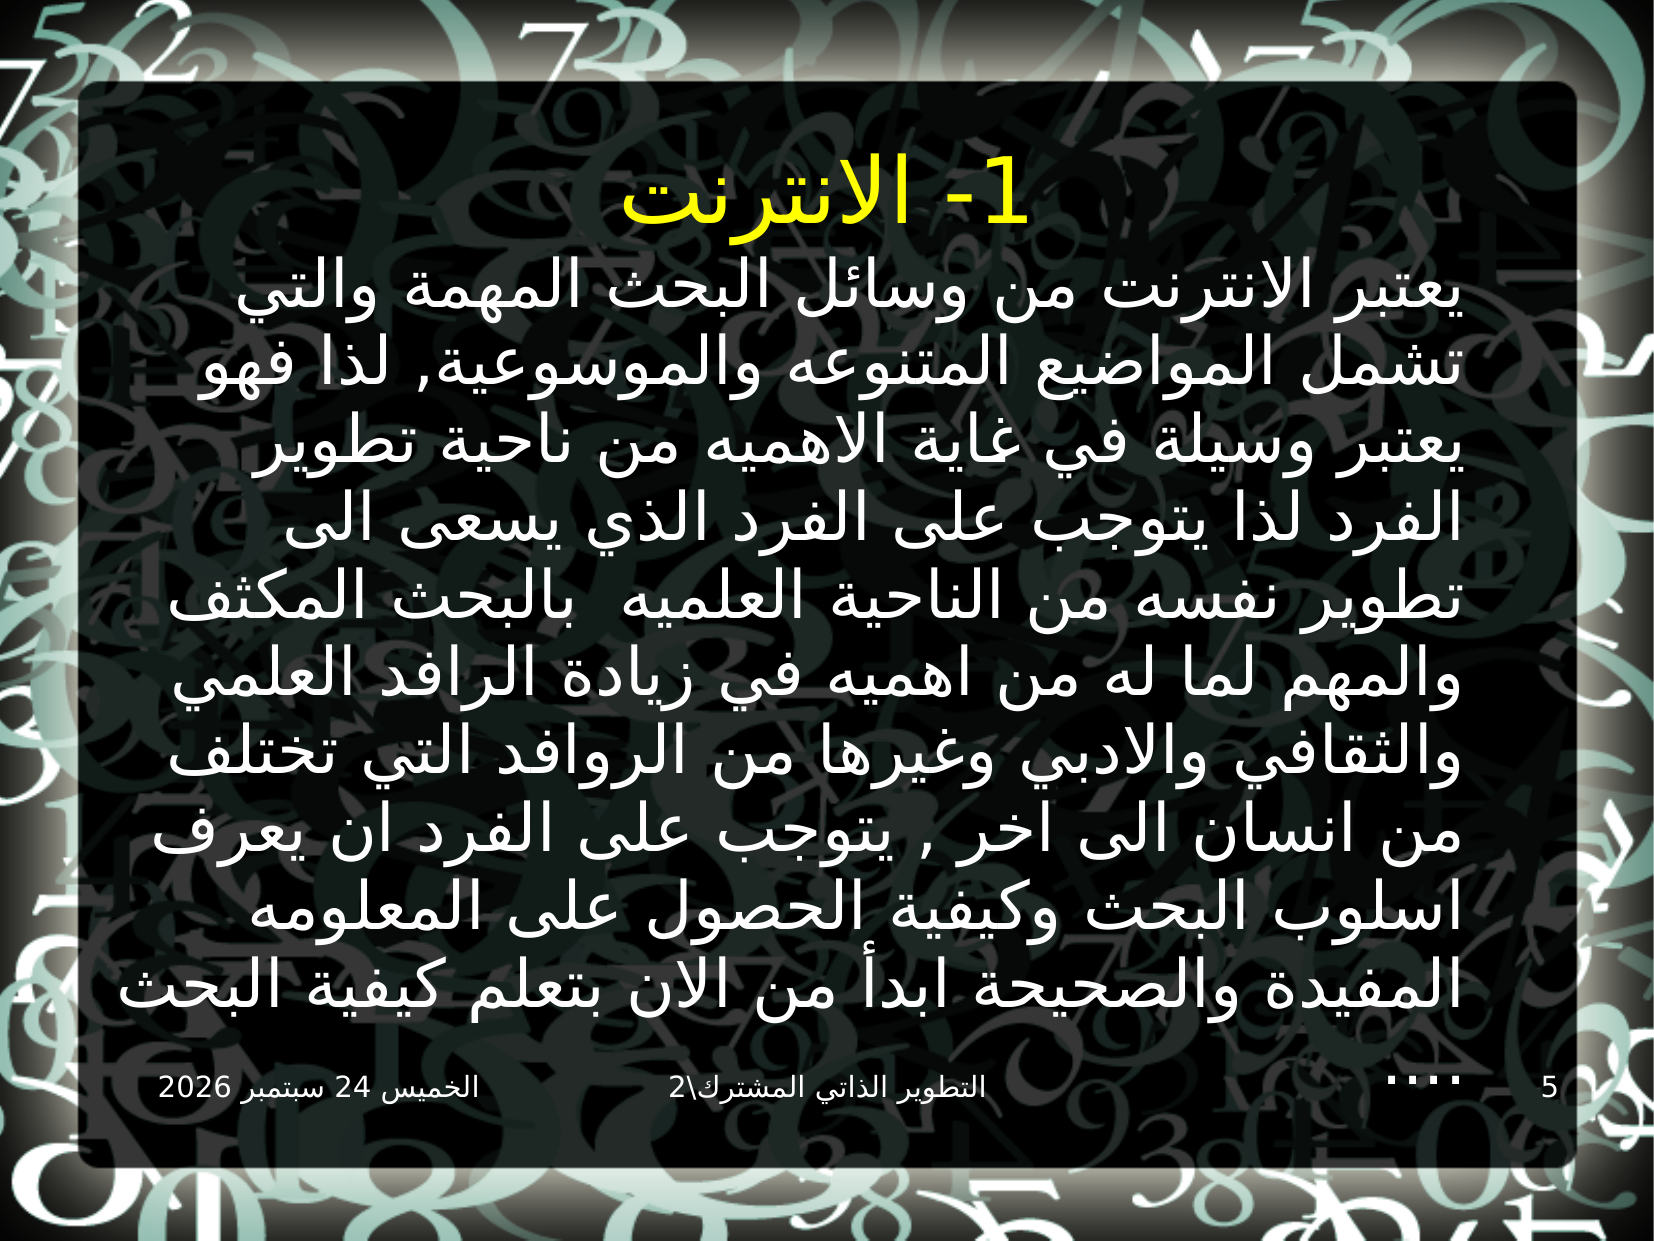

# 1- الانترنت
يعتبر الانترنت من وسائل البحث المهمة والتي تشمل المواضيع المتنوعه والموسوعية, لذا فهو يعتبر وسيلة في غاية الاهميه من ناحية تطوير الفرد لذا يتوجب على الفرد الذي يسعى الى تطوير نفسه من الناحية العلميه بالبحث المكثف والمهم لما له من اهميه في زيادة الرافد العلمي والثقافي والادبي وغيرها من الروافد التي تختلف من انسان الى اخر , يتوجب على الفرد ان يعرف اسلوب البحث وكيفية الحصول على المعلومه المفيدة والصحيحة ابدأ من الان بتعلم كيفية البحث ....
التطوير الذاتي المشترك\2
5